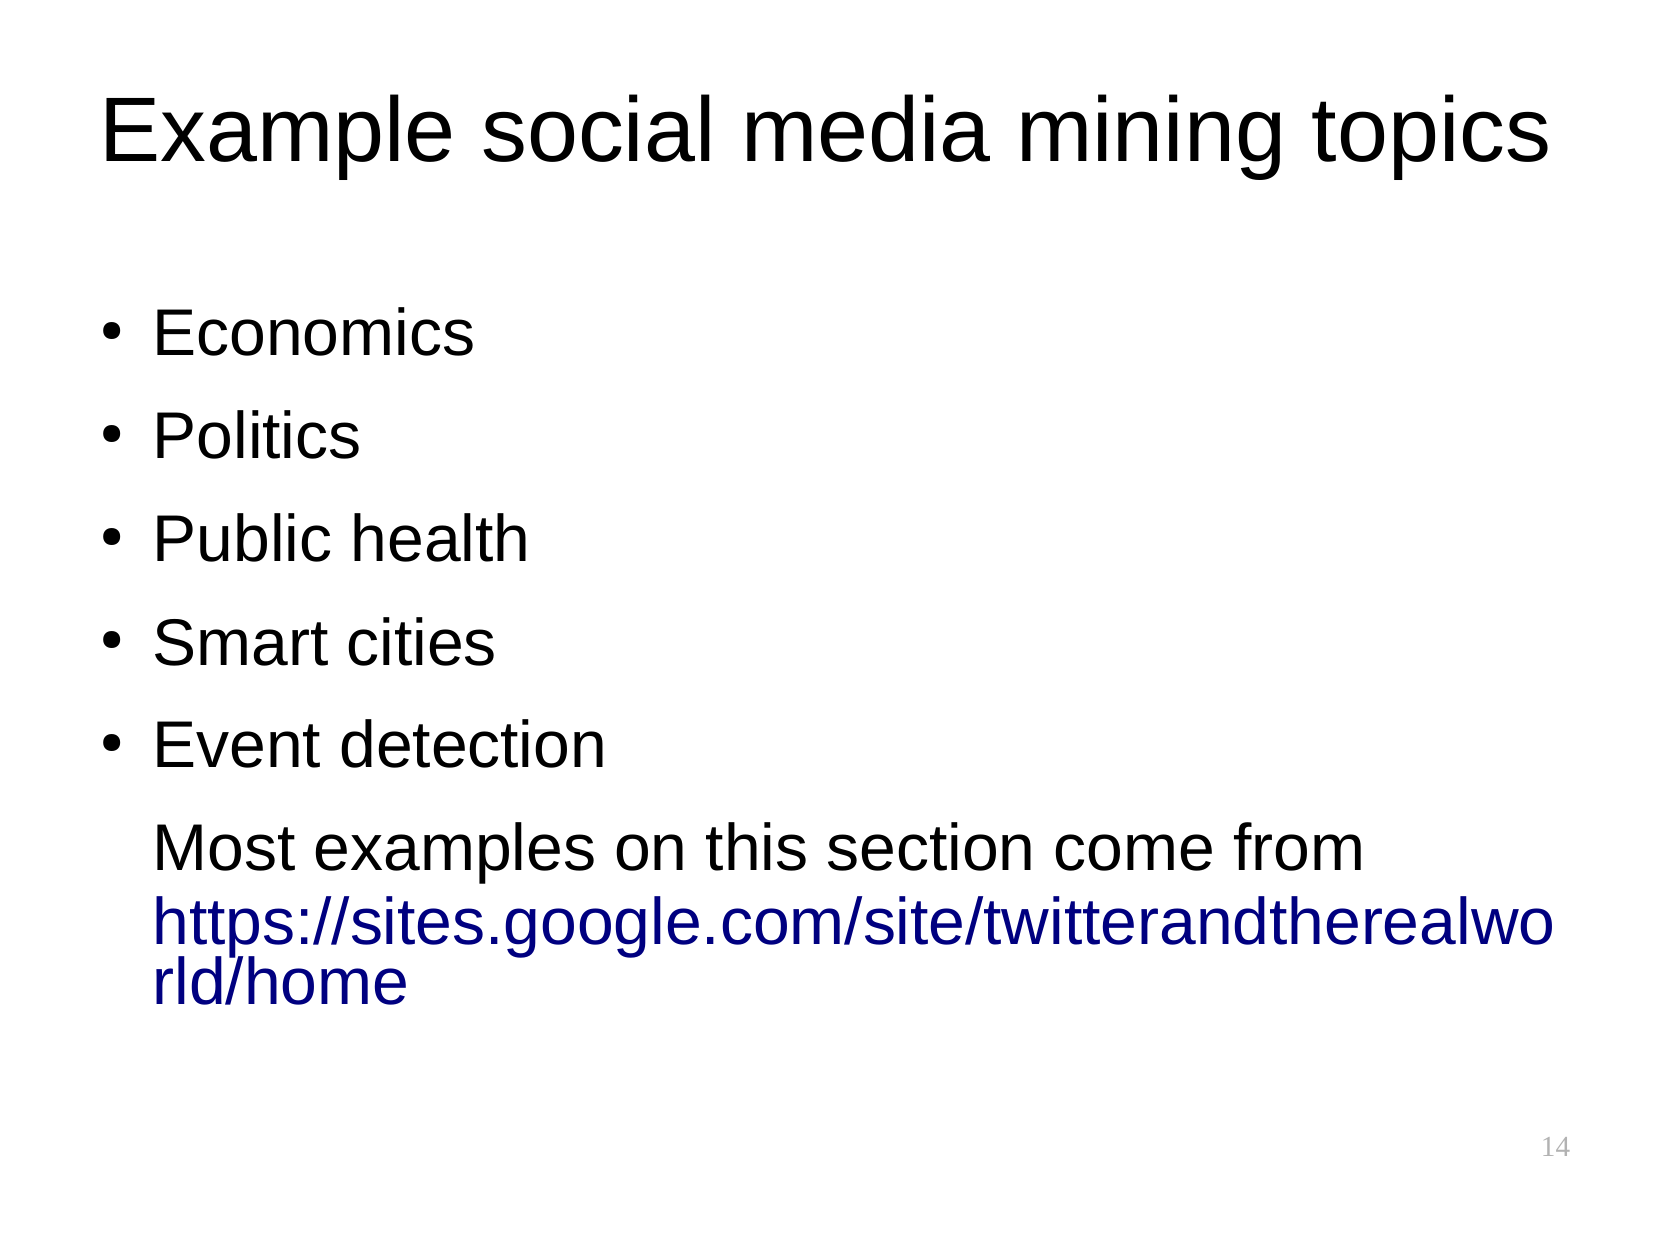

# Example social media mining topics
Economics
Politics
Public health
Smart cities
Event detection
Most examples on this section come from https://sites.google.com/site/twitterandtherealworld/home
14